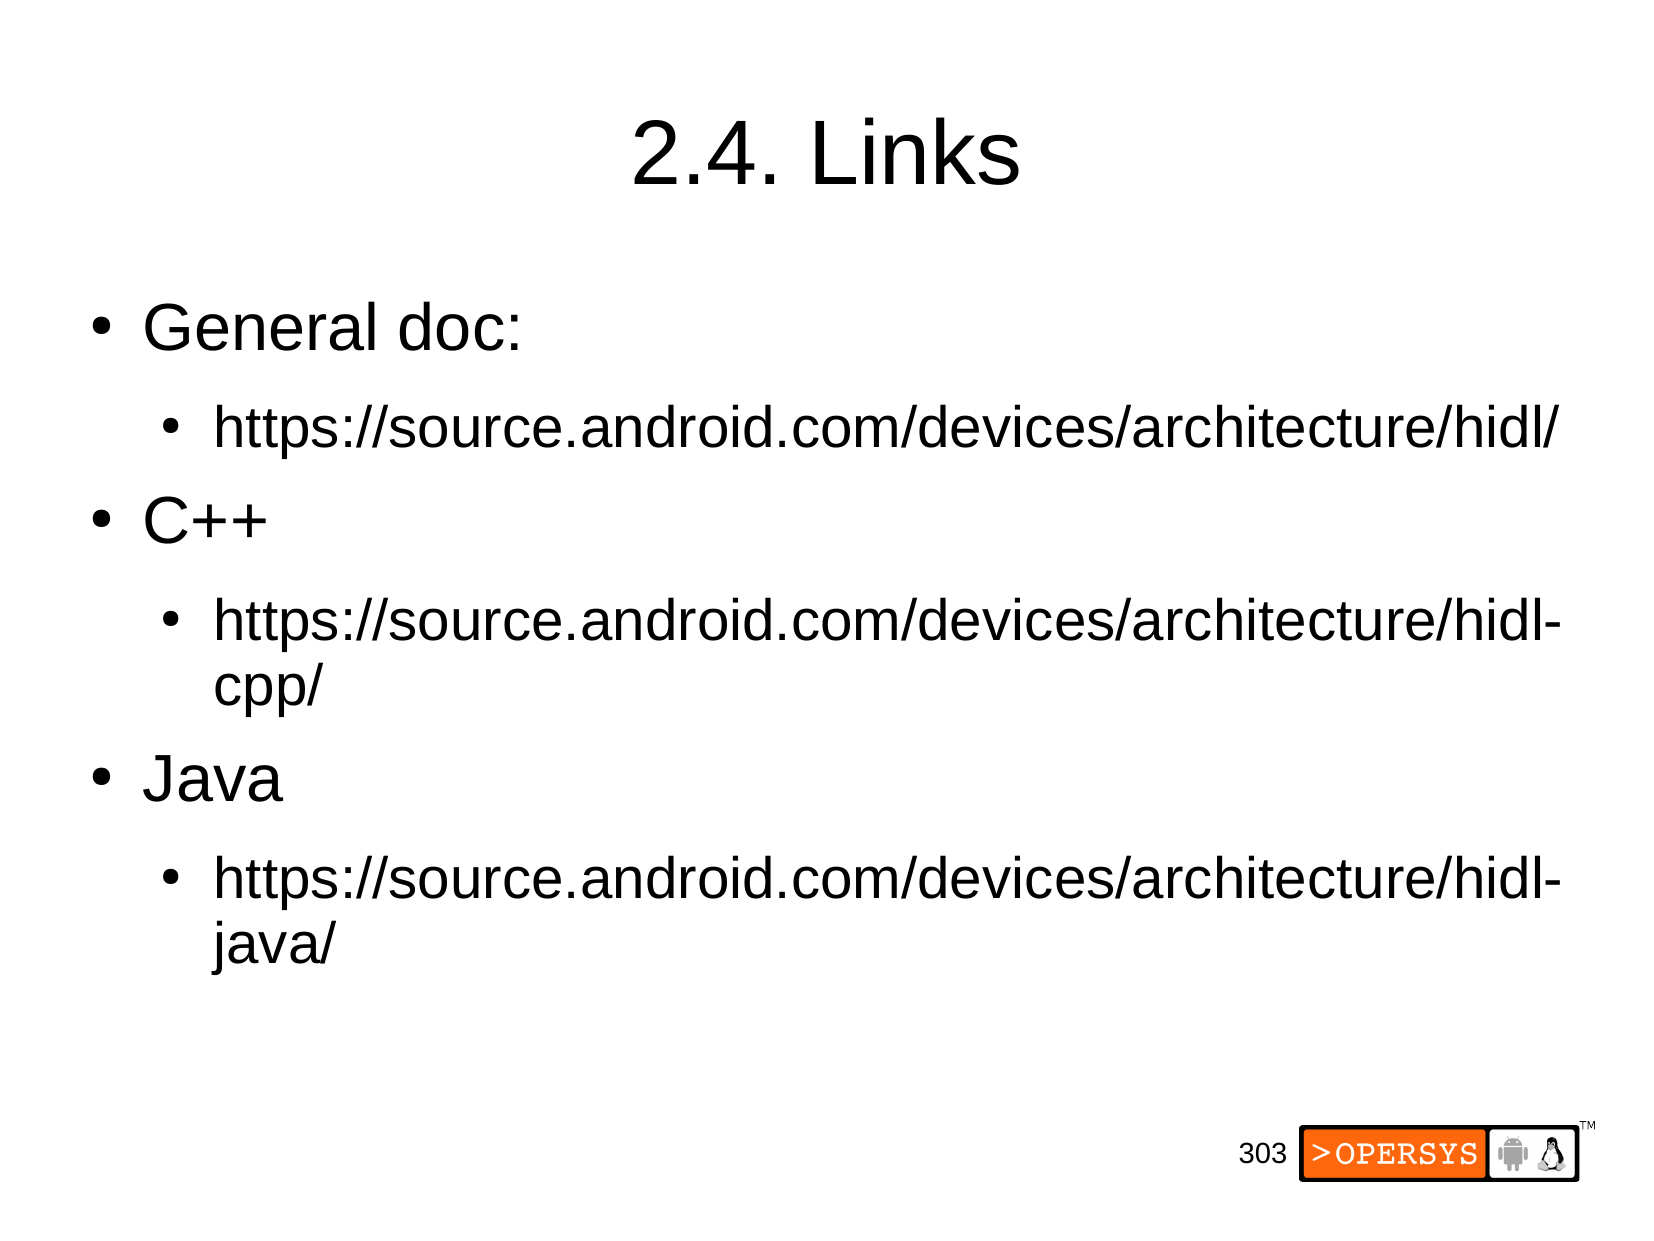

# 2.4. Links
General doc:
https://source.android.com/devices/architecture/hidl/
C++
https://source.android.com/devices/architecture/hidl-cpp/
Java
https://source.android.com/devices/architecture/hidl-java/